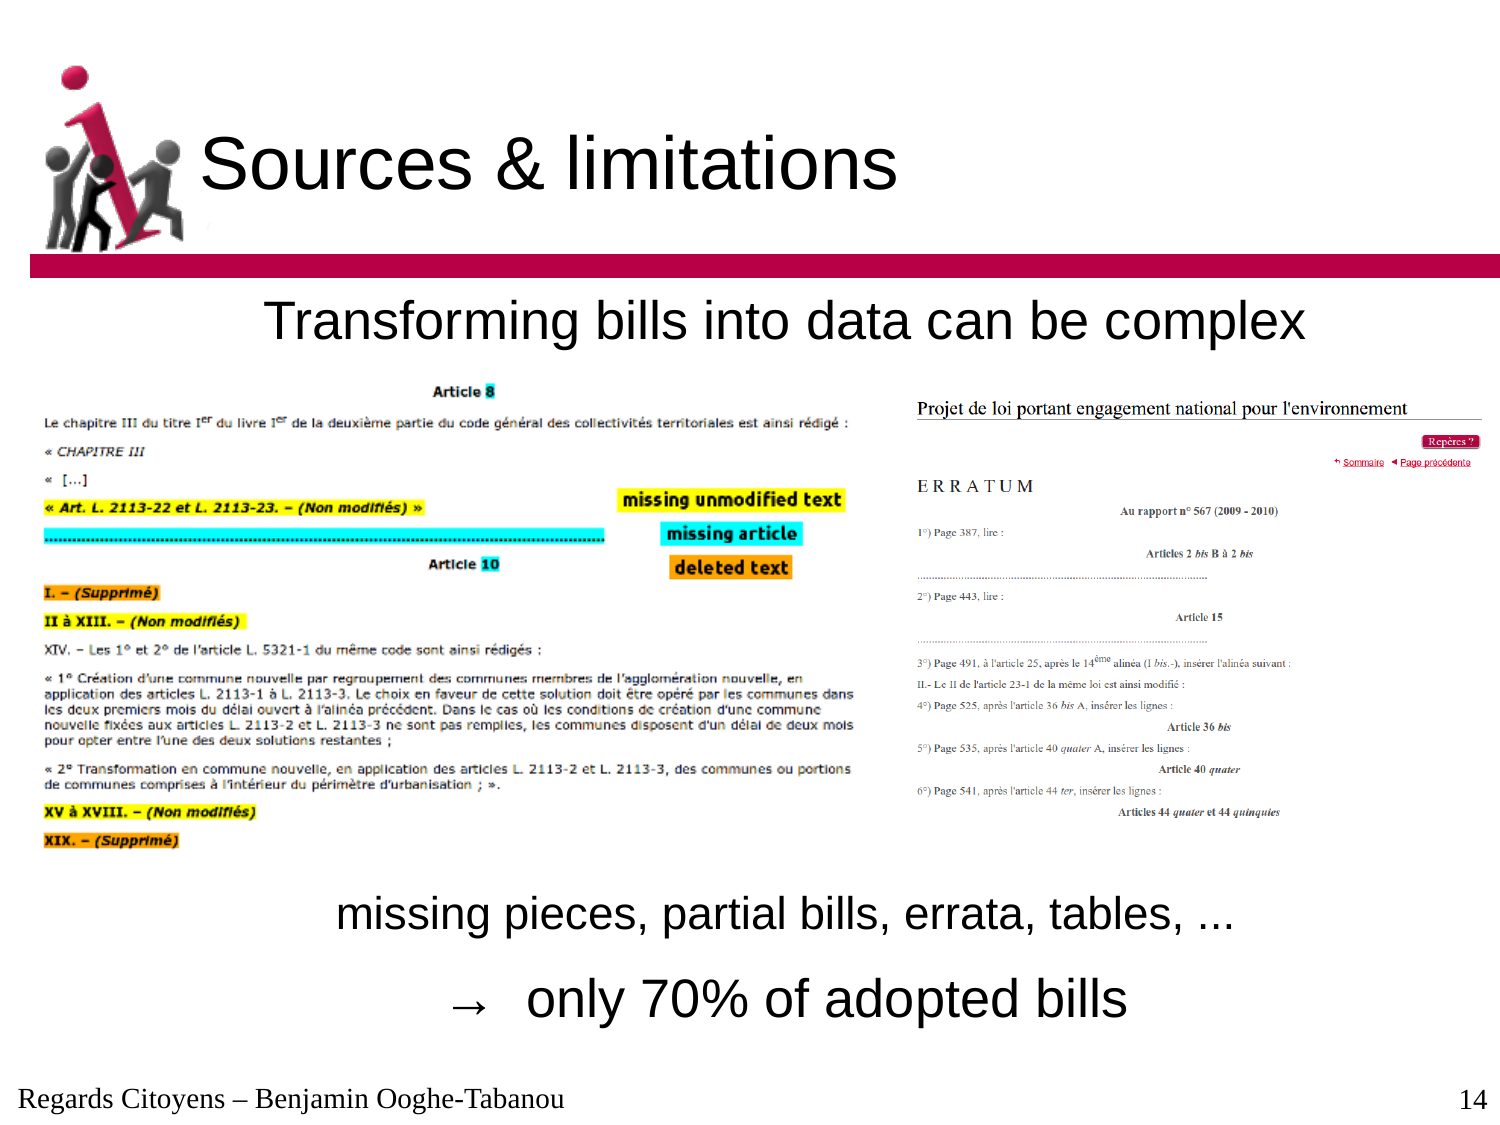

# Sources & limitations
Transforming bills into data can be complex
missing pieces, partial bills, errata, tables, ...
→ only 70% of adopted bills
14